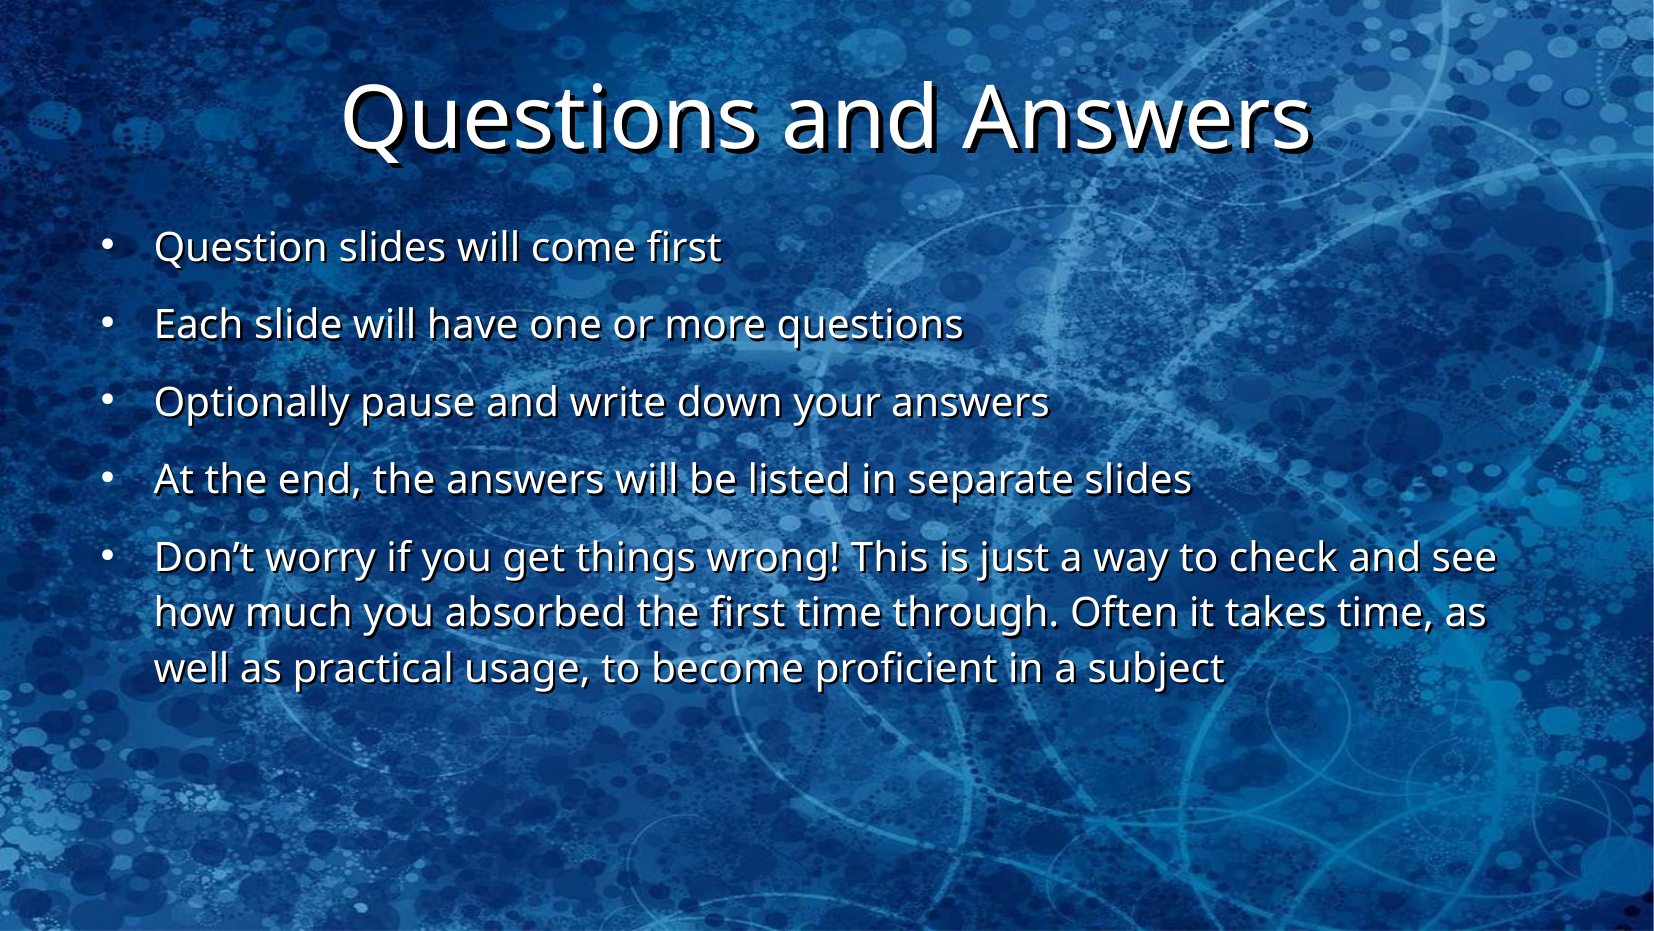

# Questions and Answers
Question slides will come first
Each slide will have one or more questions
Optionally pause and write down your answers
At the end, the answers will be listed in separate slides
Don’t worry if you get things wrong! This is just a way to check and see how much you absorbed the first time through. Often it takes time, as well as practical usage, to become proficient in a subject